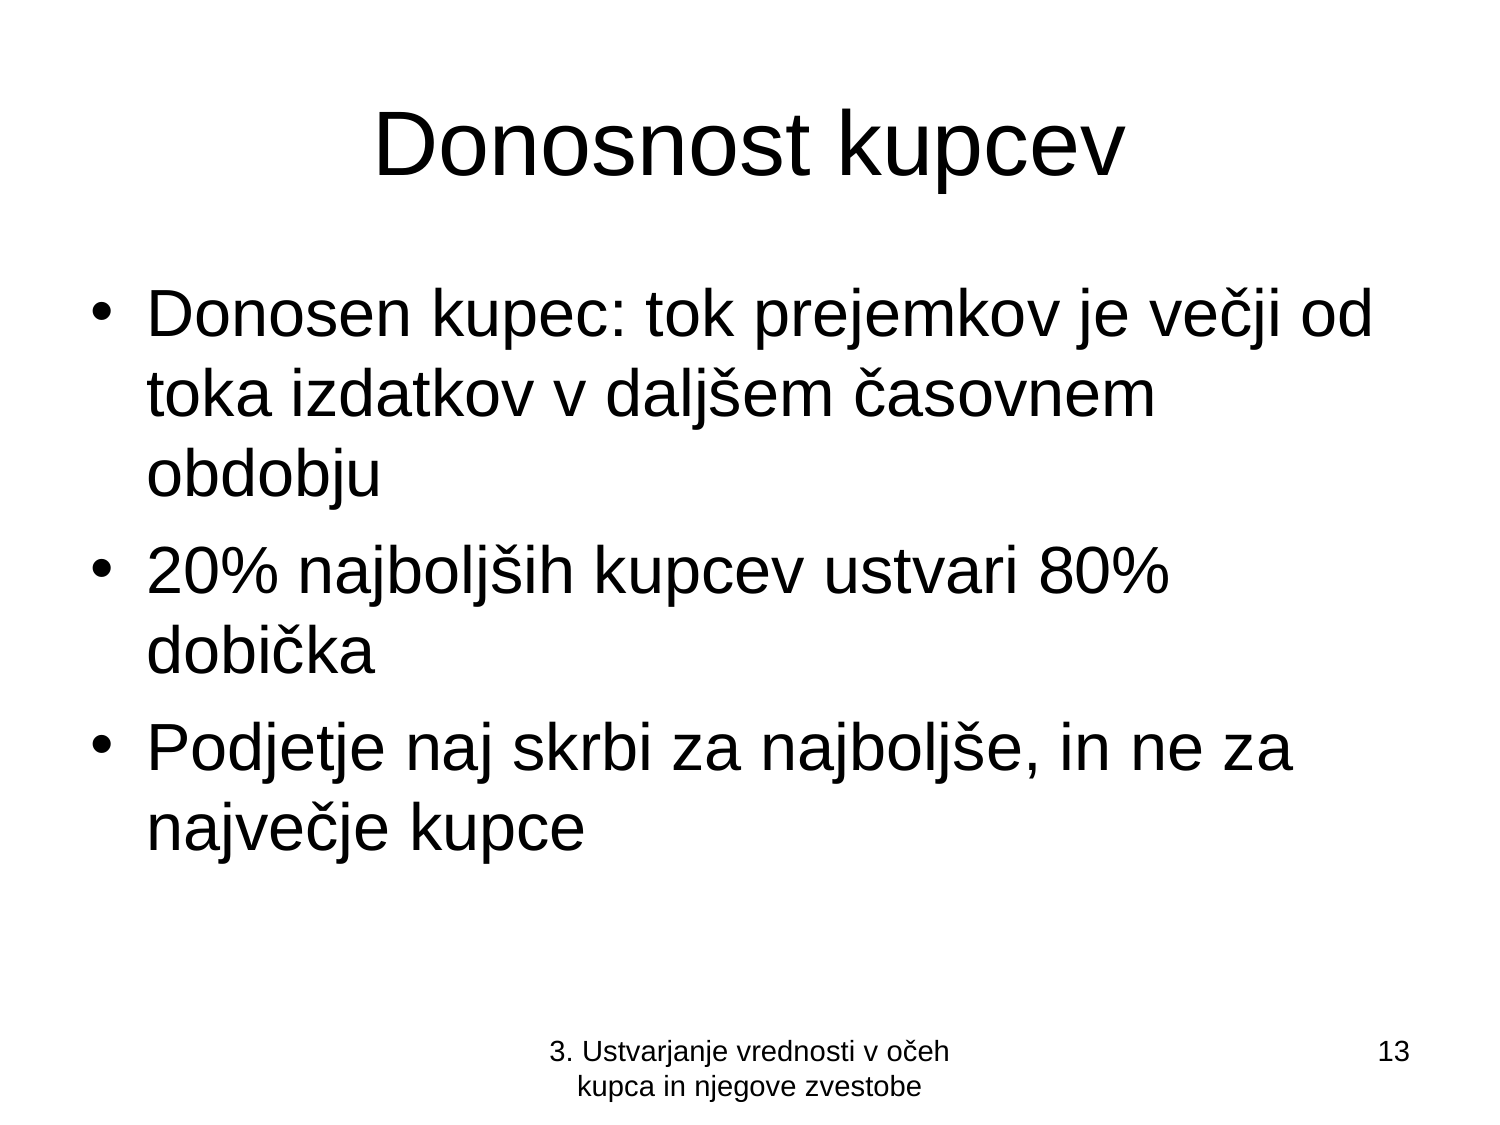

# Donosnost kupcev
Donosen kupec: tok prejemkov je večji od toka izdatkov v daljšem časovnem obdobju
20% najboljših kupcev ustvari 80% dobička
Podjetje naj skrbi za najboljše, in ne za največje kupce
3. Ustvarjanje vrednosti v očeh kupca in njegove zvestobe